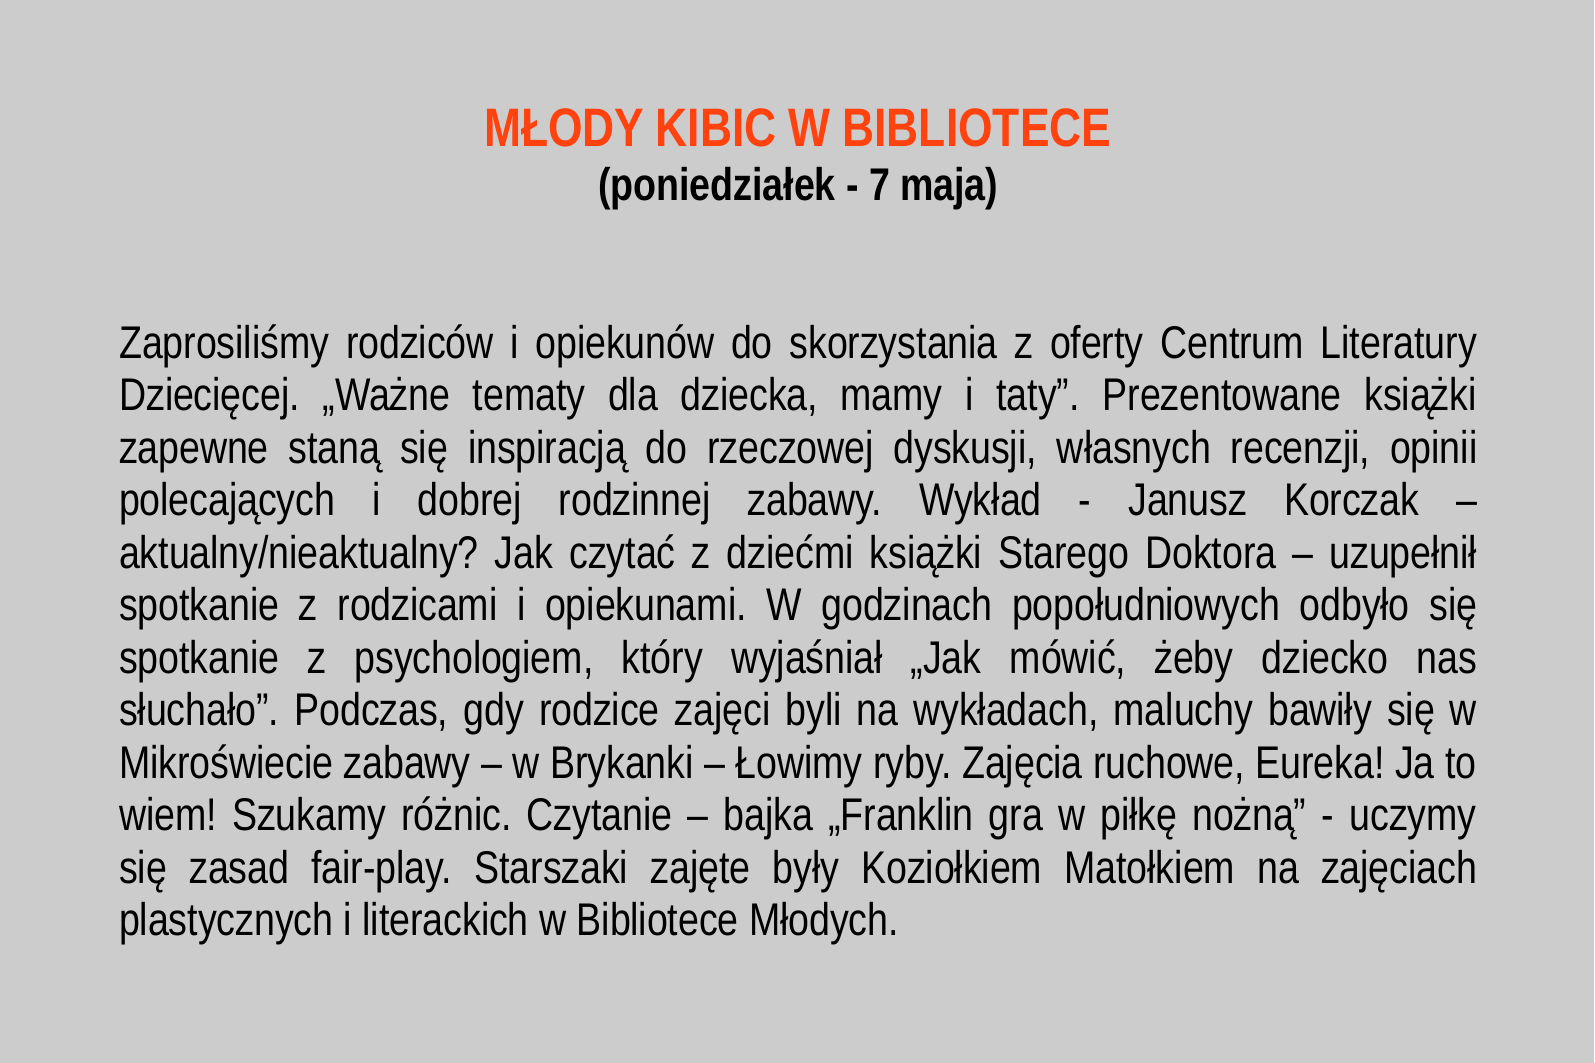

MŁODY KIBIC W BIBLIOTECE
(poniedziałek - 7 maja)
Zaprosiliśmy rodziców i opiekunów do skorzystania z oferty Centrum Literatury Dziecięcej. „Ważne tematy dla dziecka, mamy i taty”. Prezentowane książki zapewne staną się inspiracją do rzeczowej dyskusji, własnych recenzji, opinii polecających i dobrej rodzinnej zabawy. Wykład - Janusz Korczak – aktualny/nieaktualny? Jak czytać z dziećmi książki Starego Doktora – uzupełnił spotkanie z rodzicami i opiekunami. W godzinach popołudniowych odbyło się spotkanie z psychologiem, który wyjaśniał „Jak mówić, żeby dziecko nas słuchało”. Podczas, gdy rodzice zajęci byli na wykładach, maluchy bawiły się w Mikroświecie zabawy – w Brykanki – Łowimy ryby. Zajęcia ruchowe, Eureka! Ja to wiem! Szukamy różnic. Czytanie – bajka „Franklin gra w piłkę nożną” - uczymy się zasad fair-play. Starszaki zajęte były Koziołkiem Matołkiem na zajęciach plastycznych i literackich w Bibliotece Młodych.